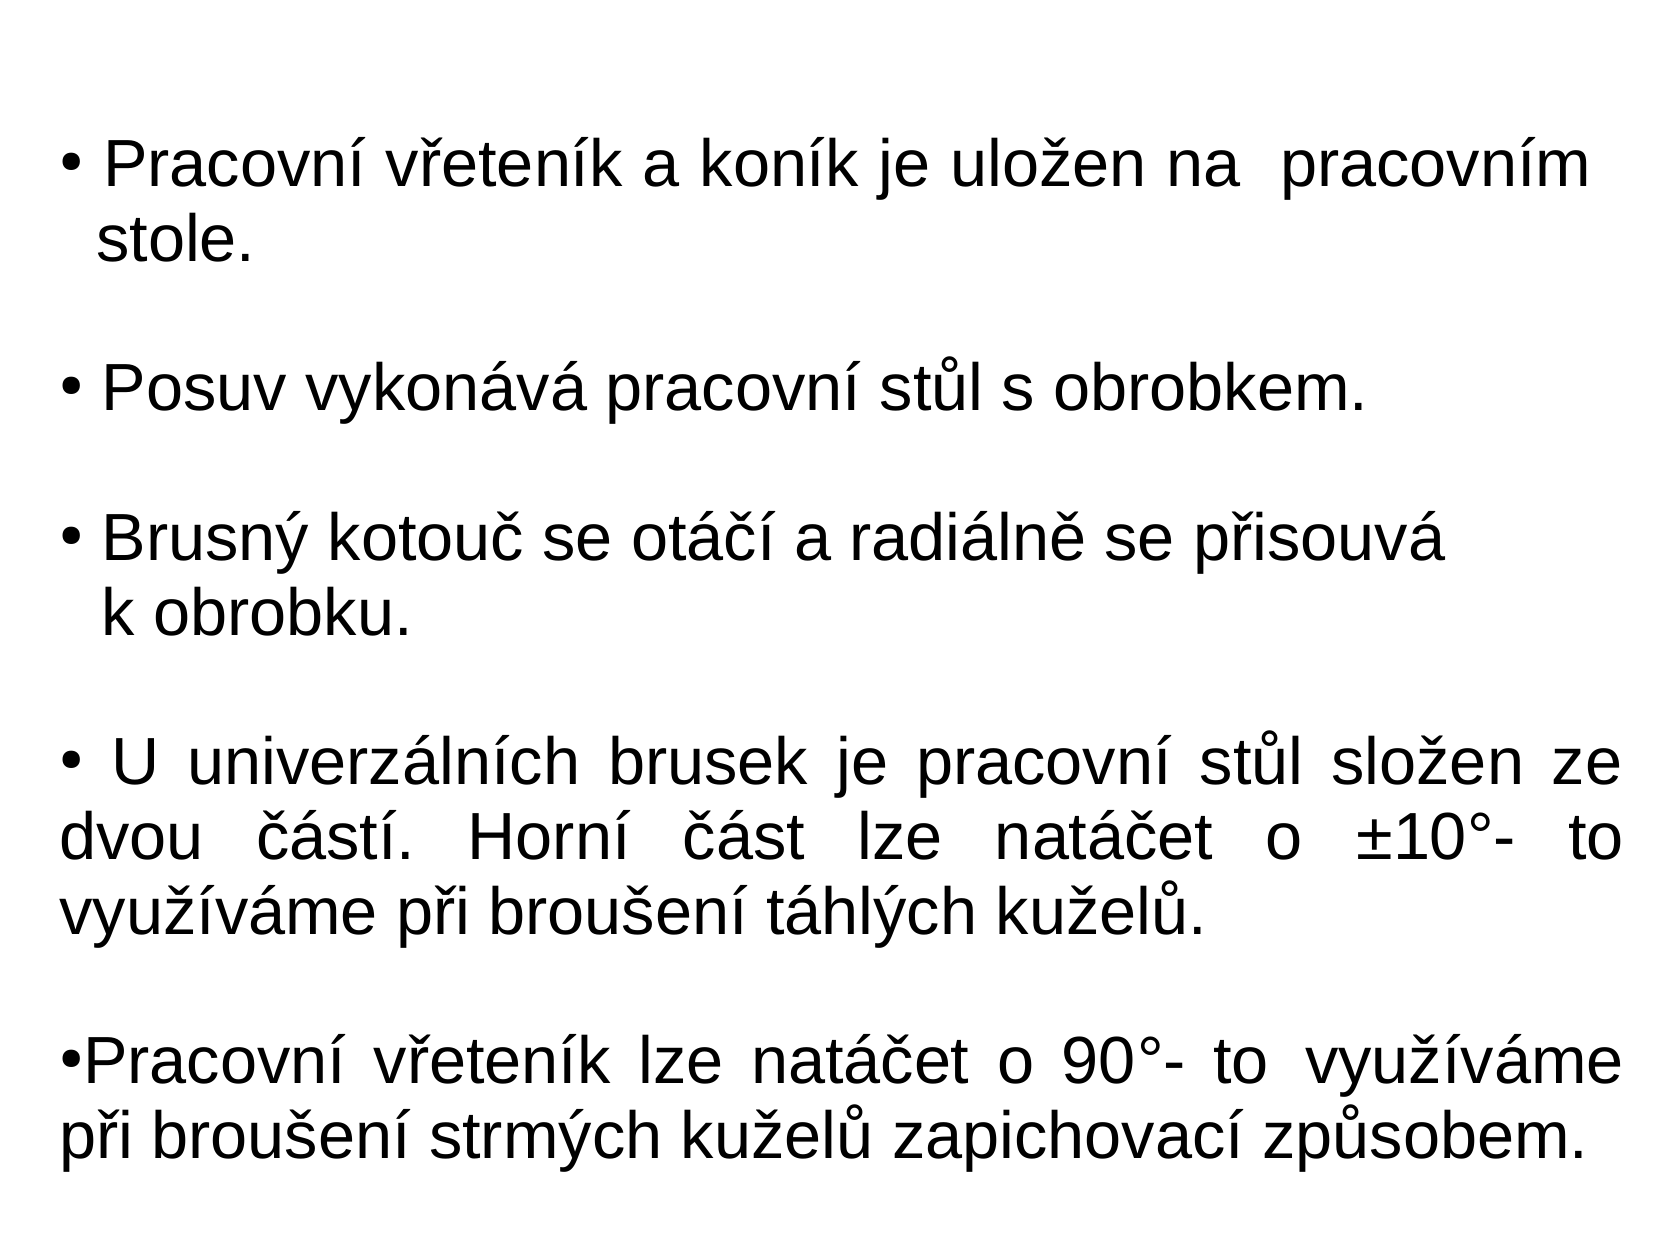

# Pracovní vřeteník a koník je uložen na pracovním 	 stole.
 Posuv vykonává pracovní stůl s obrobkem.
 Brusný kotouč se otáčí a radiálně se přisouvá
 k obrobku.
 U univerzálních brusek je pracovní stůl složen ze dvou částí. Horní část lze natáčet o ±10°- to využíváme při broušení táhlých kuželů.
Pracovní vřeteník lze natáčet o 90°- to 	využíváme při broušení strmých kuželů zapichovací způsobem.